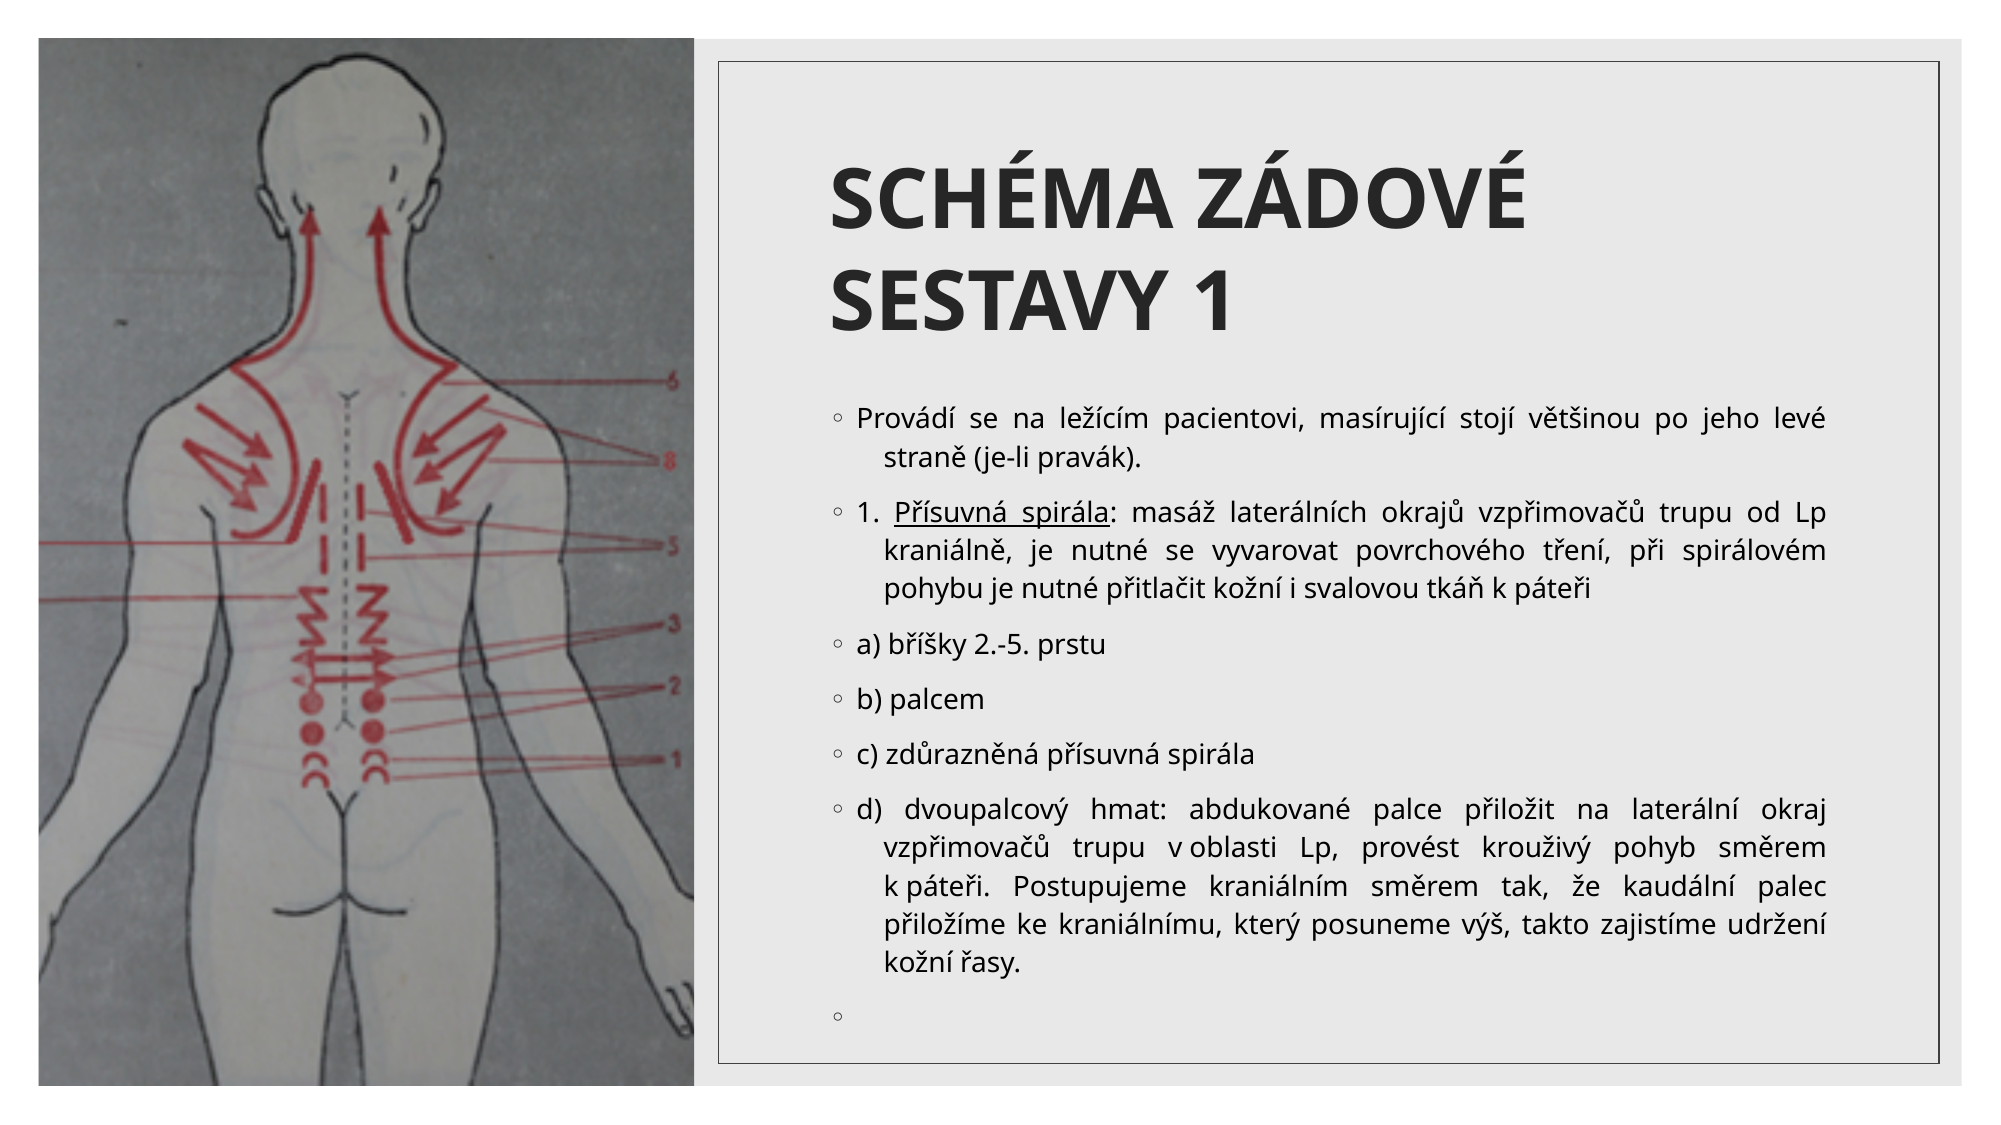

# SCHÉMA ZÁDOVÉ SESTAVY 1
Provádí se na ležícím pacientovi, masírující stojí většinou po jeho levé straně (je-li pravák).
1. Přísuvná spirála: masáž laterálních okrajů vzpřimovačů trupu od Lp kraniálně, je nutné se vyvarovat povrchového tření, při spirálovém pohybu je nutné přitlačit kožní i svalovou tkáň k páteři
a) bříšky 2.-5. prstu
b) palcem
c) zdůrazněná přísuvná spirála
d) dvoupalcový hmat: abdukované palce přiložit na laterální okraj vzpřimovačů trupu v oblasti Lp, provést krouživý pohyb směrem k páteři. Postupujeme kraniálním směrem tak, že kaudální palec přiložíme ke kraniálnímu, který posuneme výš, takto zajistíme udržení kožní řasy.